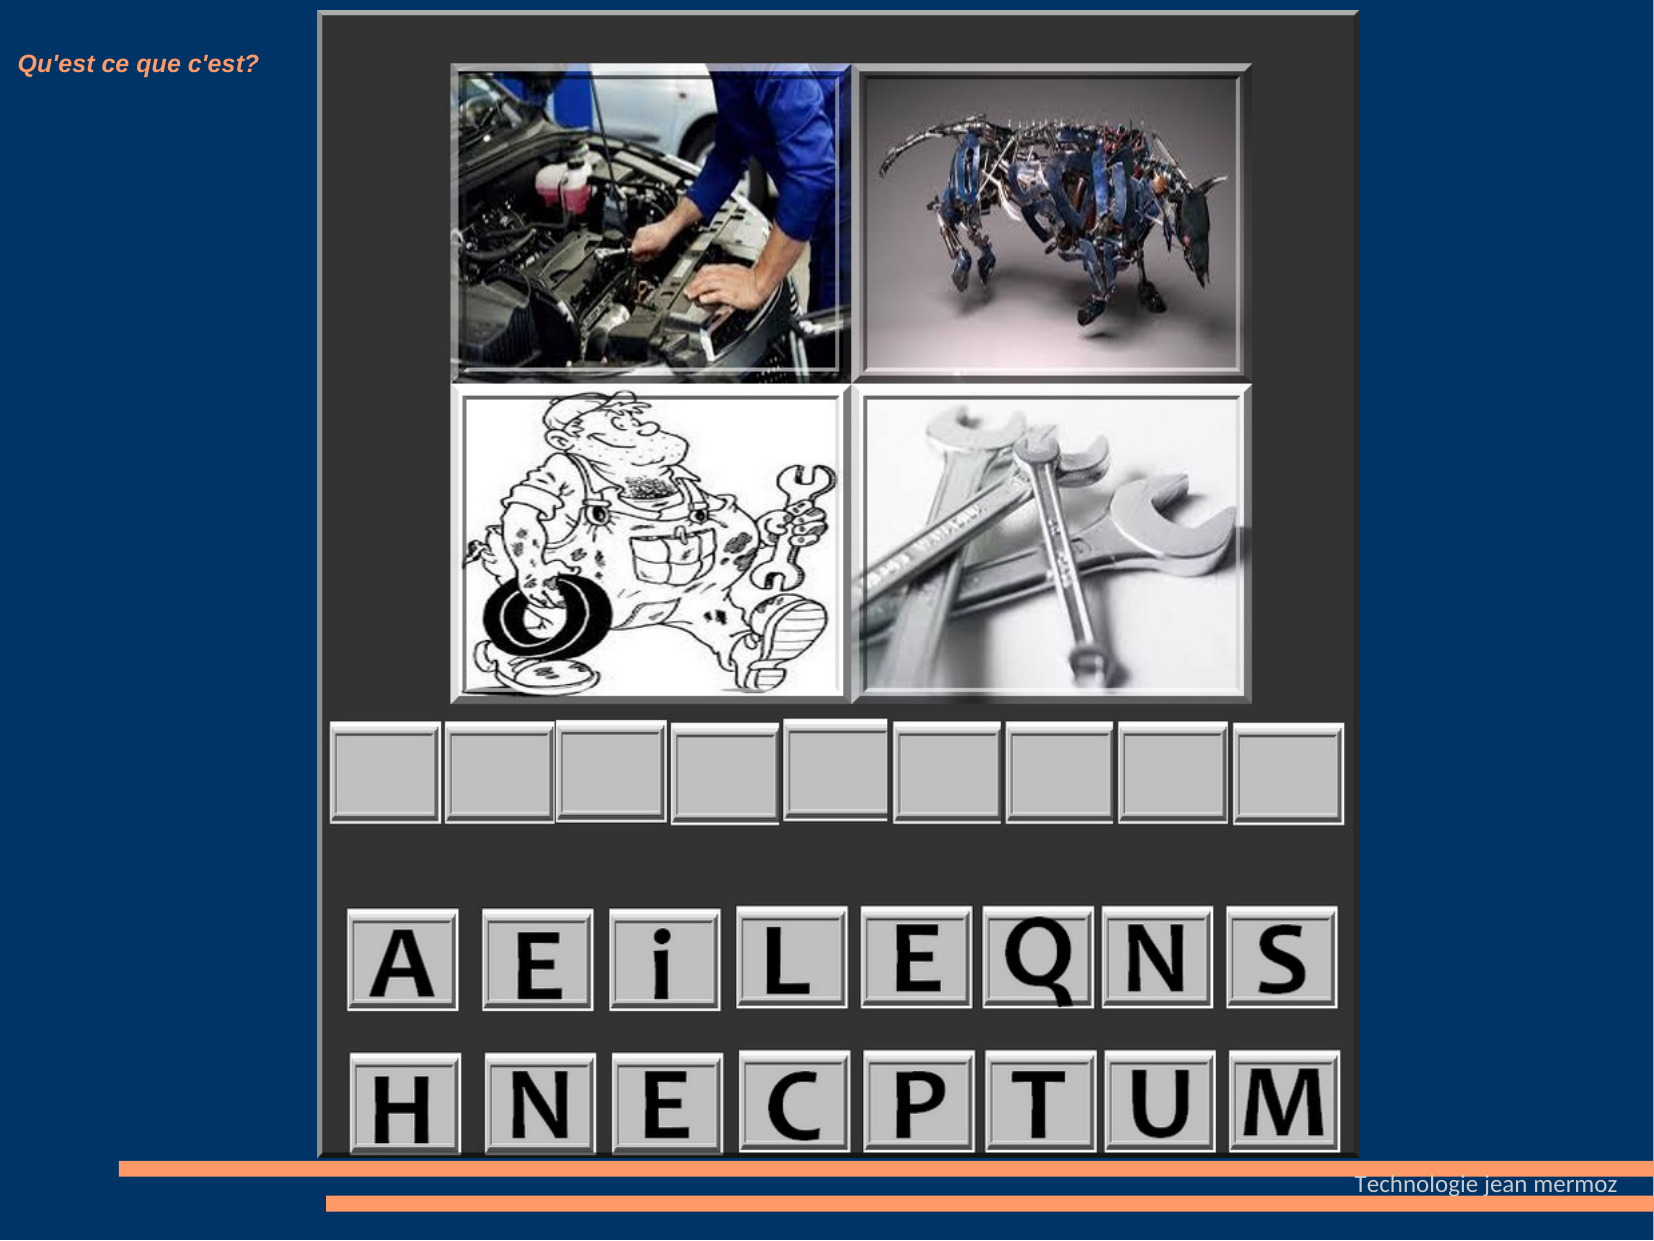

# Qu'est ce que c'est?
Technologie jean mermoz